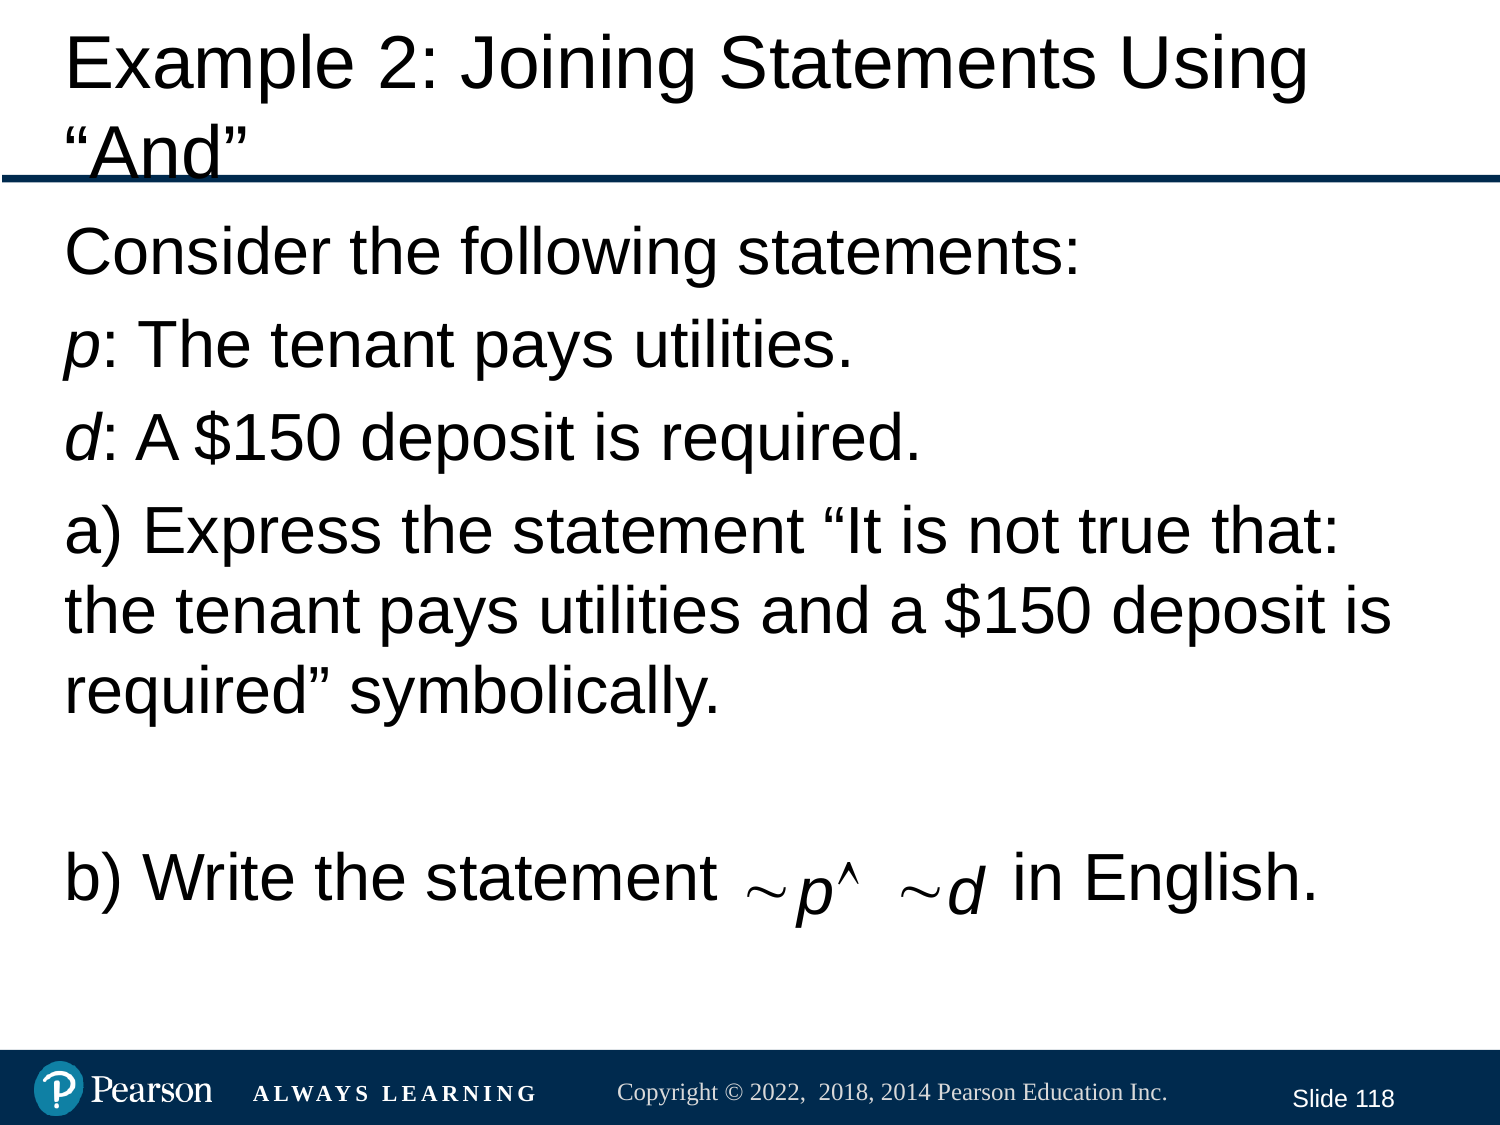

# Example 2: Joining Statements Using “And”
Consider the following statements:
p: The tenant pays utilities.
d: A $150 deposit is required.
a) Express the statement “It is not true that: the tenant pays utilities and a $150 deposit is required” symbolically.
b) Write the statement in English.